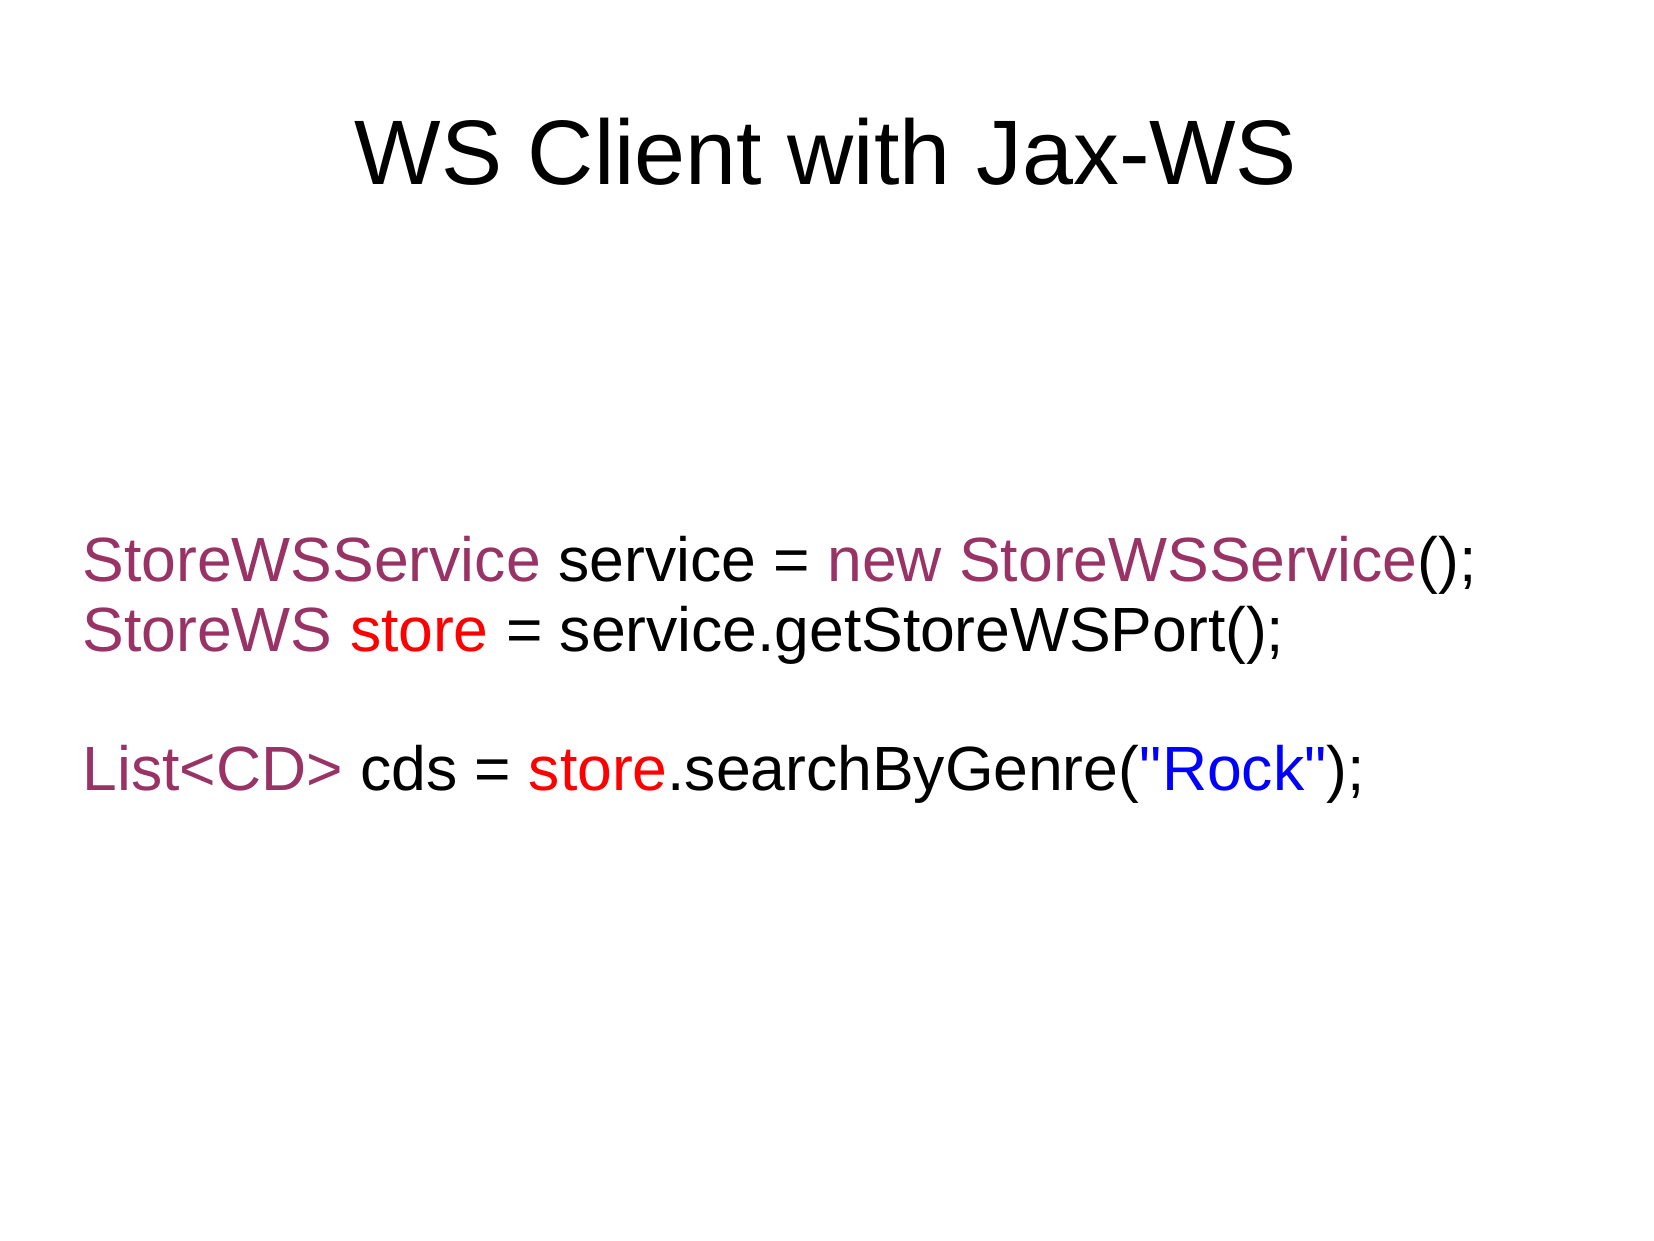

# WS Client with Jax-WS
StoreWSService service = new StoreWSService();
StoreWS store = service.getStoreWSPort();
List<CD> cds = store.searchByGenre("Rock");